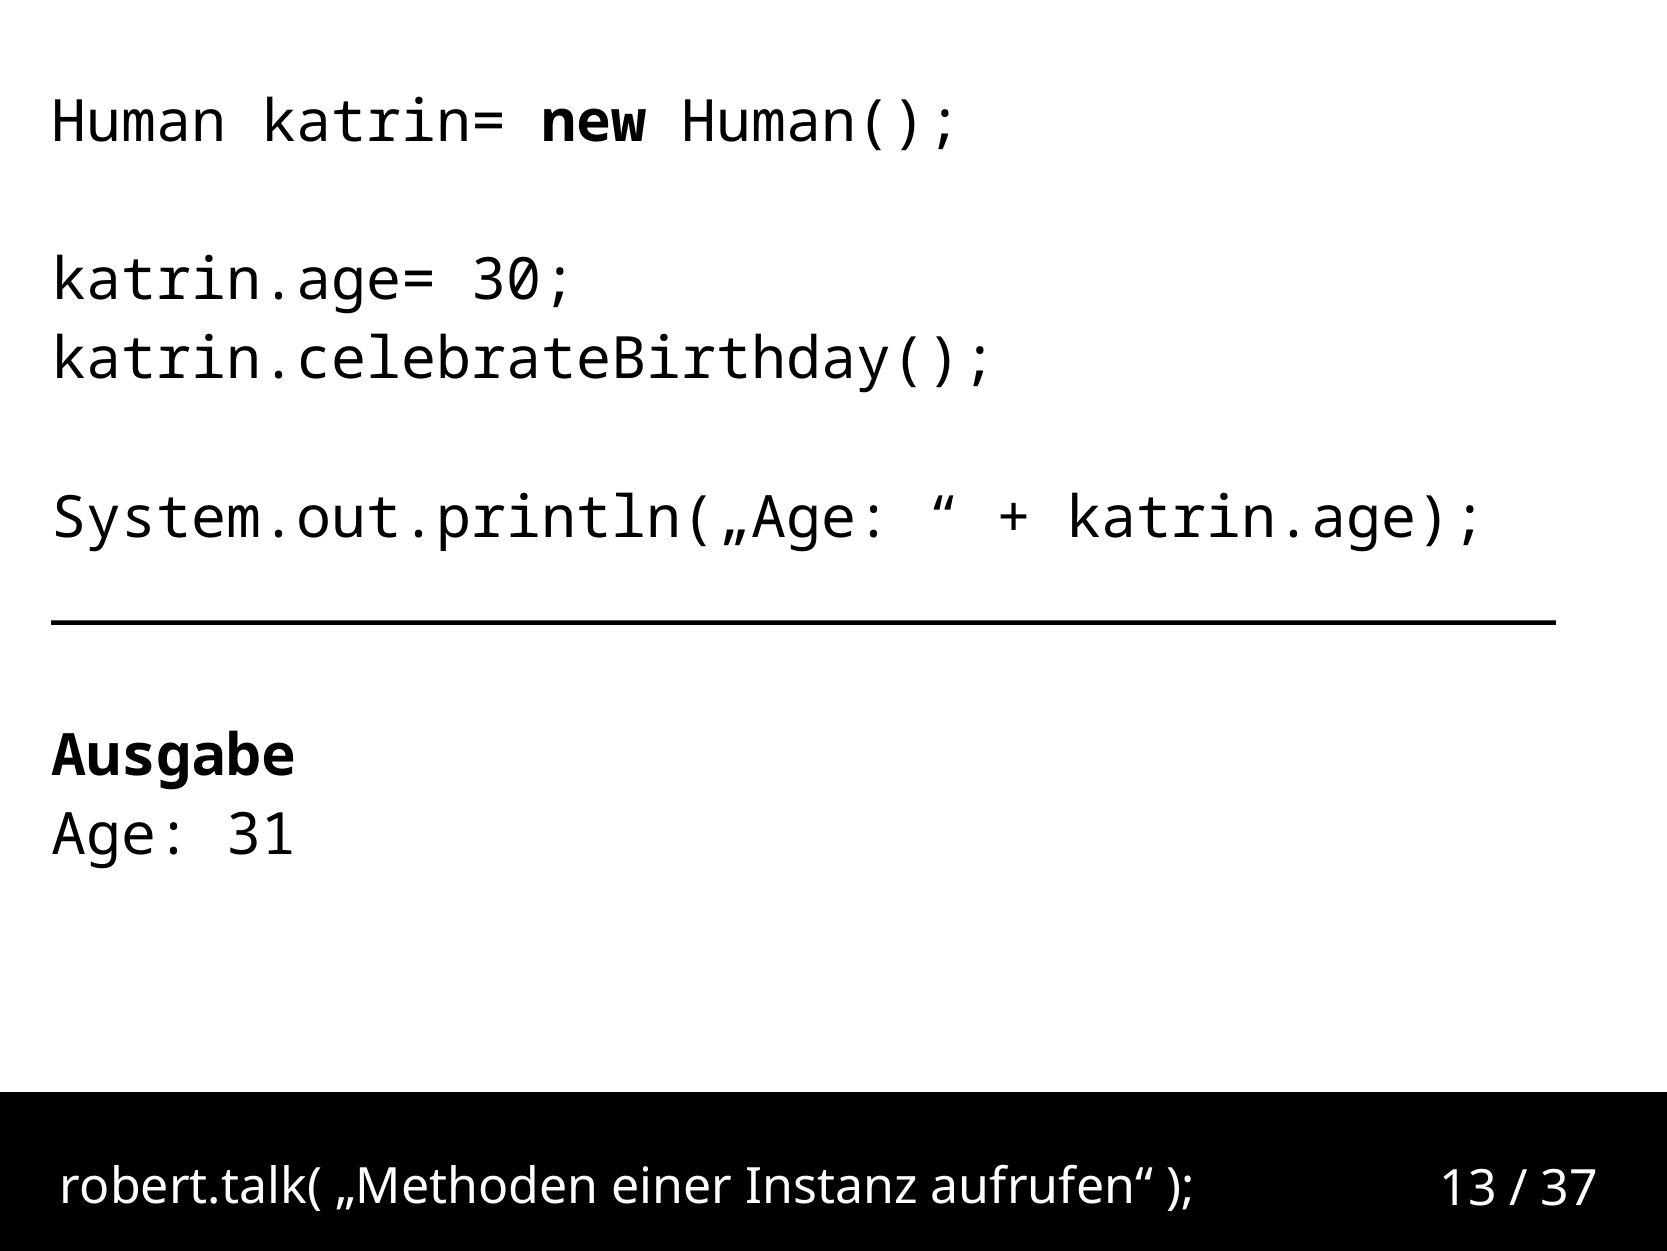

Human katrin= new Human();
katrin.age= 30;
katrin.celebrateBirthday();
System.out.println(„Age: “ + katrin.age);
___________________________________________
Ausgabe
Age: 31
robert.talk( „Methoden einer Instanz aufrufen“ );
13